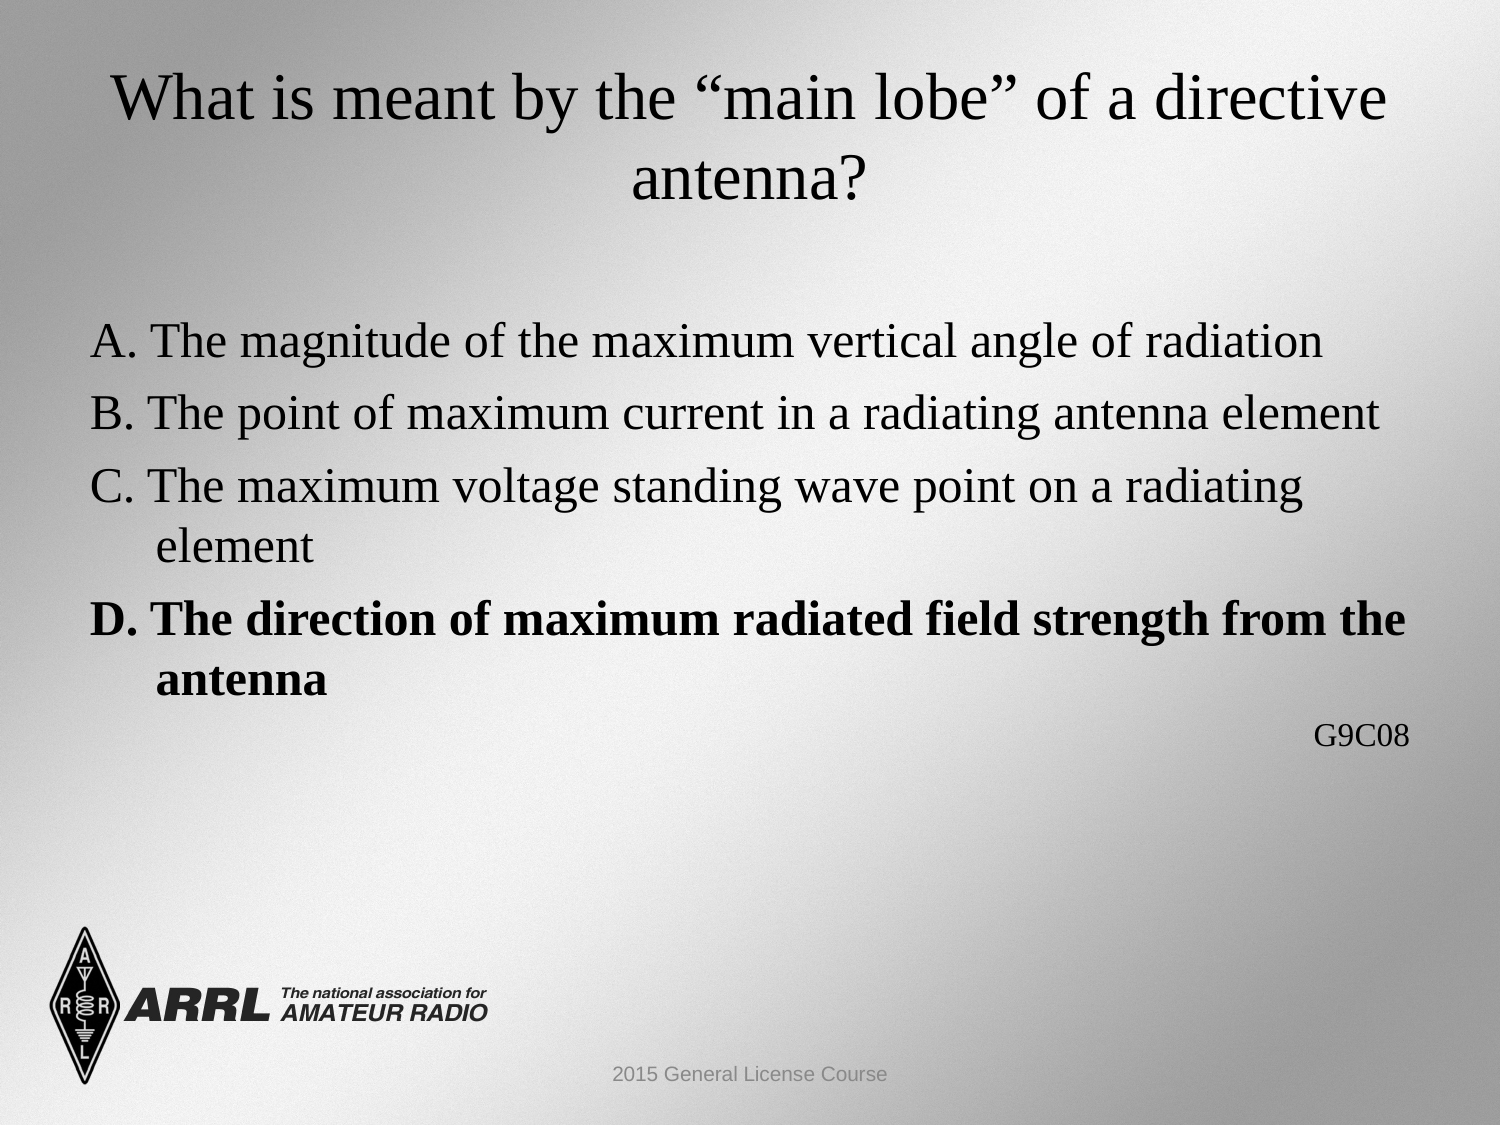

# What is meant by the “main lobe” of a directive antenna?
A. The magnitude of the maximum vertical angle of radiation
B. The point of maximum current in a radiating antenna element
C. The maximum voltage standing wave point on a radiating element
D. The direction of maximum radiated field strength from the antenna
 G9C08
2015 General License Course